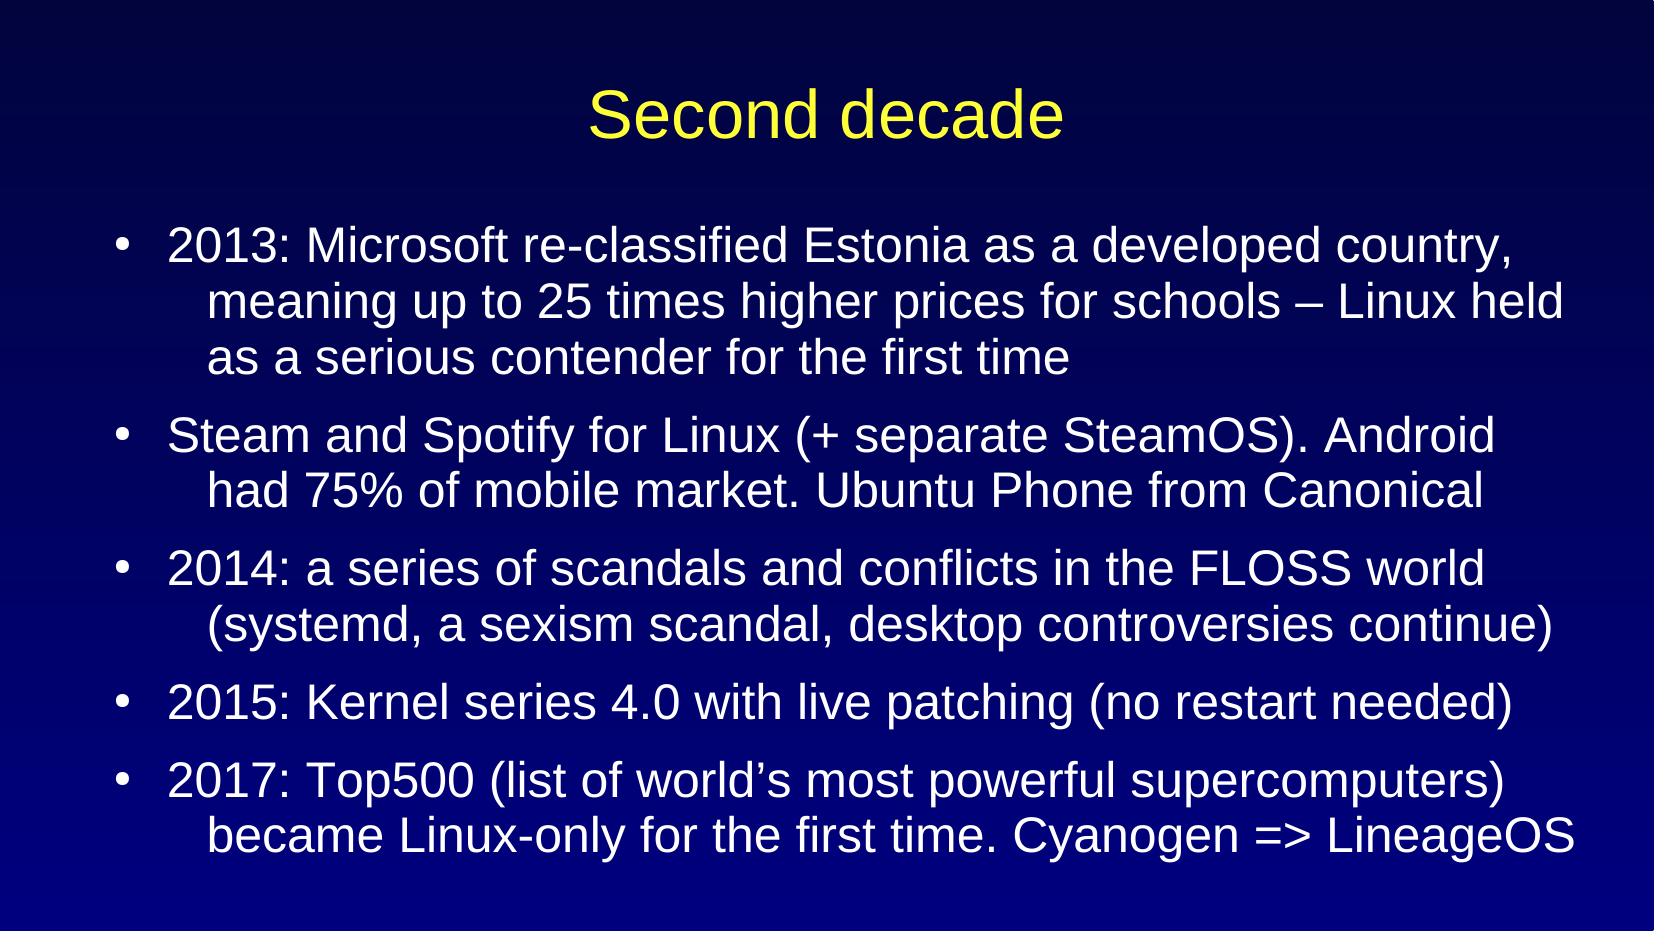

# Second decade
2013: Microsoft re-classified Estonia as a developed country, meaning up to 25 times higher prices for schools – Linux held as a serious contender for the first time
Steam and Spotify for Linux (+ separate SteamOS). Android had 75% of mobile market. Ubuntu Phone from Canonical
2014: a series of scandals and conflicts in the FLOSS world (systemd, a sexism scandal, desktop controversies continue)
2015: Kernel series 4.0 with live patching (no restart needed)
2017: Top500 (list of world’s most powerful supercomputers) became Linux-only for the first time. Cyanogen => LineageOS